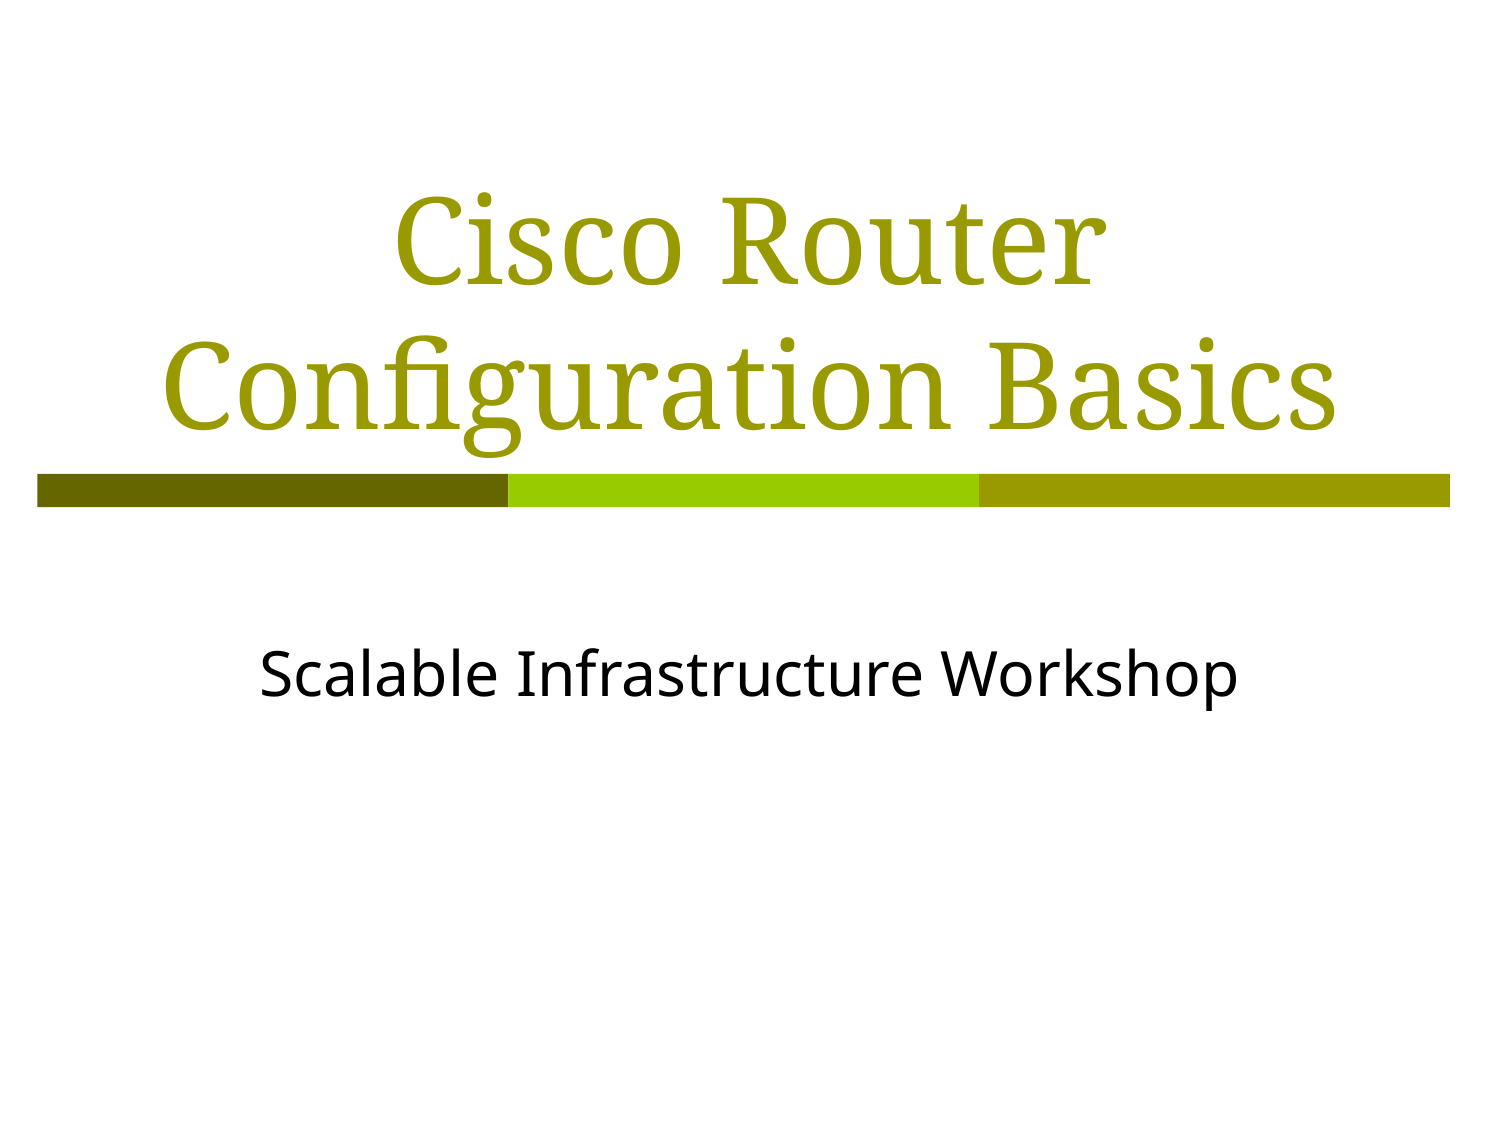

# Cisco Router Configuration Basics
Scalable Infrastructure Workshop